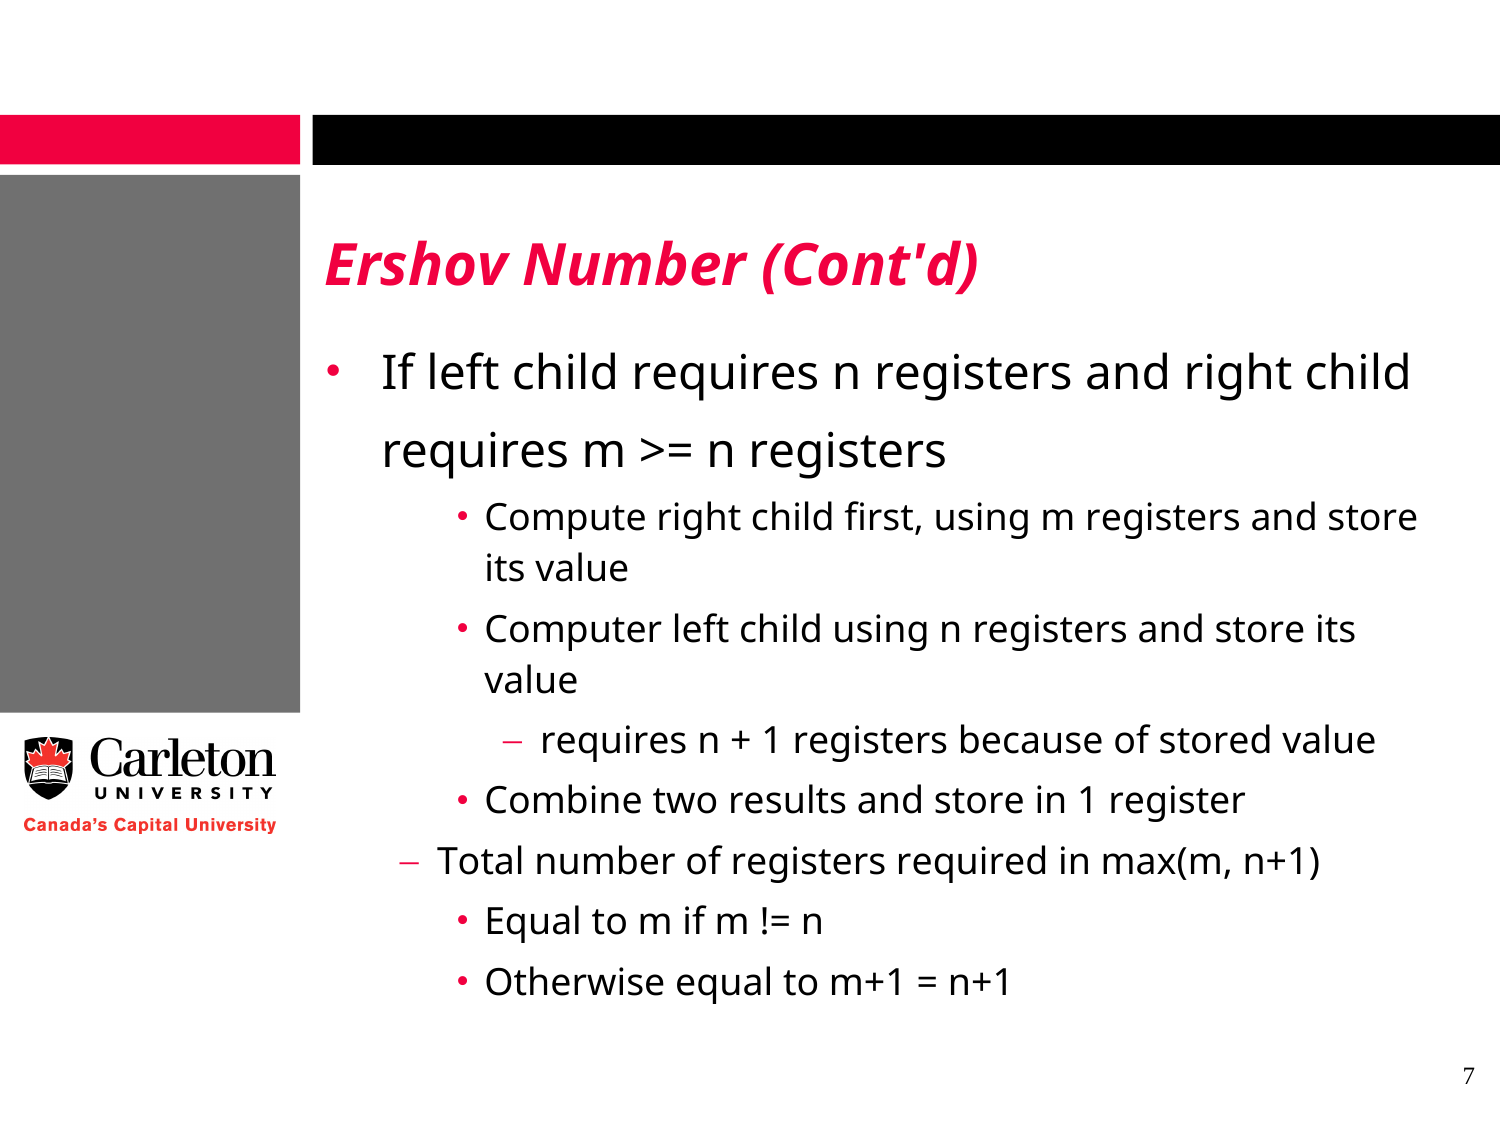

# Ershov Number (Cont'd)
If left child requires n registers and right child requires m >= n registers
Compute right child first, using m registers and store its value
Computer left child using n registers and store its value
requires n + 1 registers because of stored value
Combine two results and store in 1 register
Total number of registers required in max(m, n+1)
Equal to m if m != n
Otherwise equal to m+1 = n+1
7